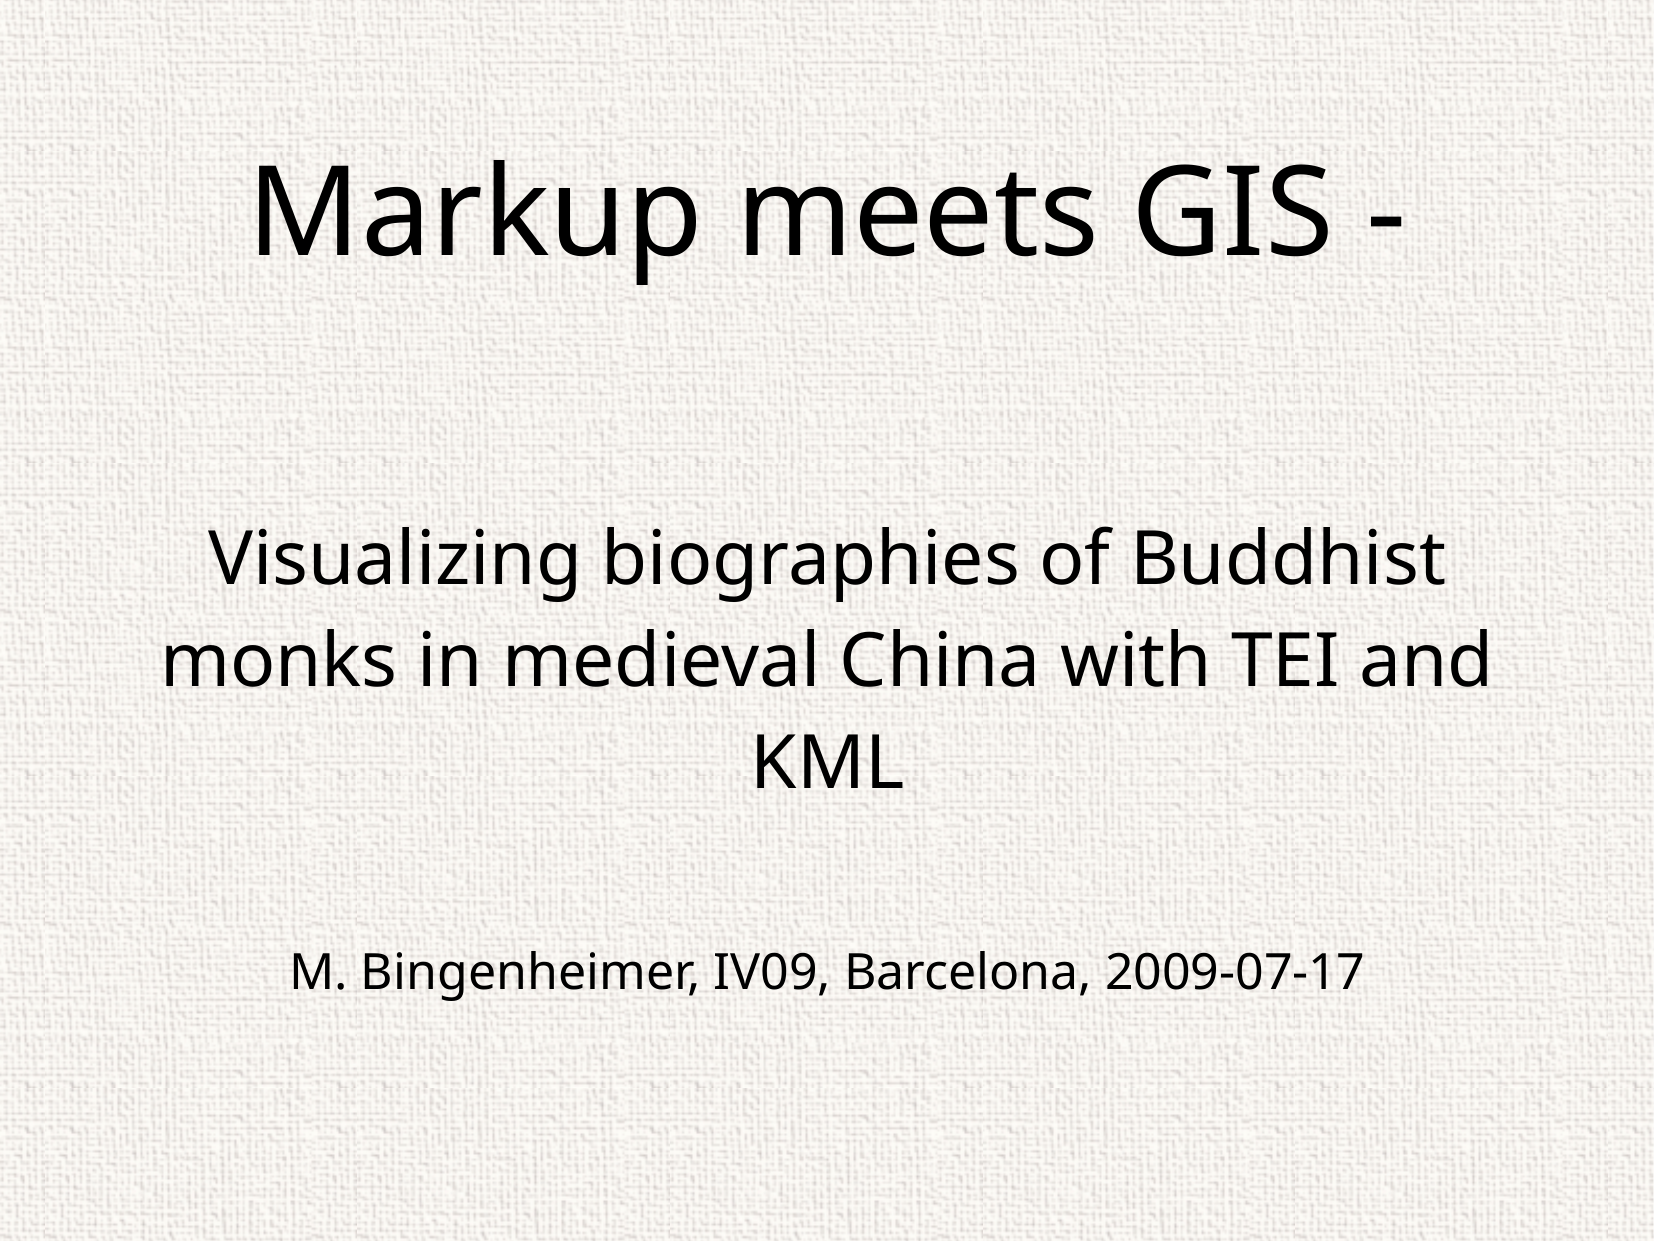

Markup meets GIS -
# Visualizing biographies of Buddhist monks in medieval China with TEI and KML
M. Bingenheimer, IV09, Barcelona, 2009-07-17